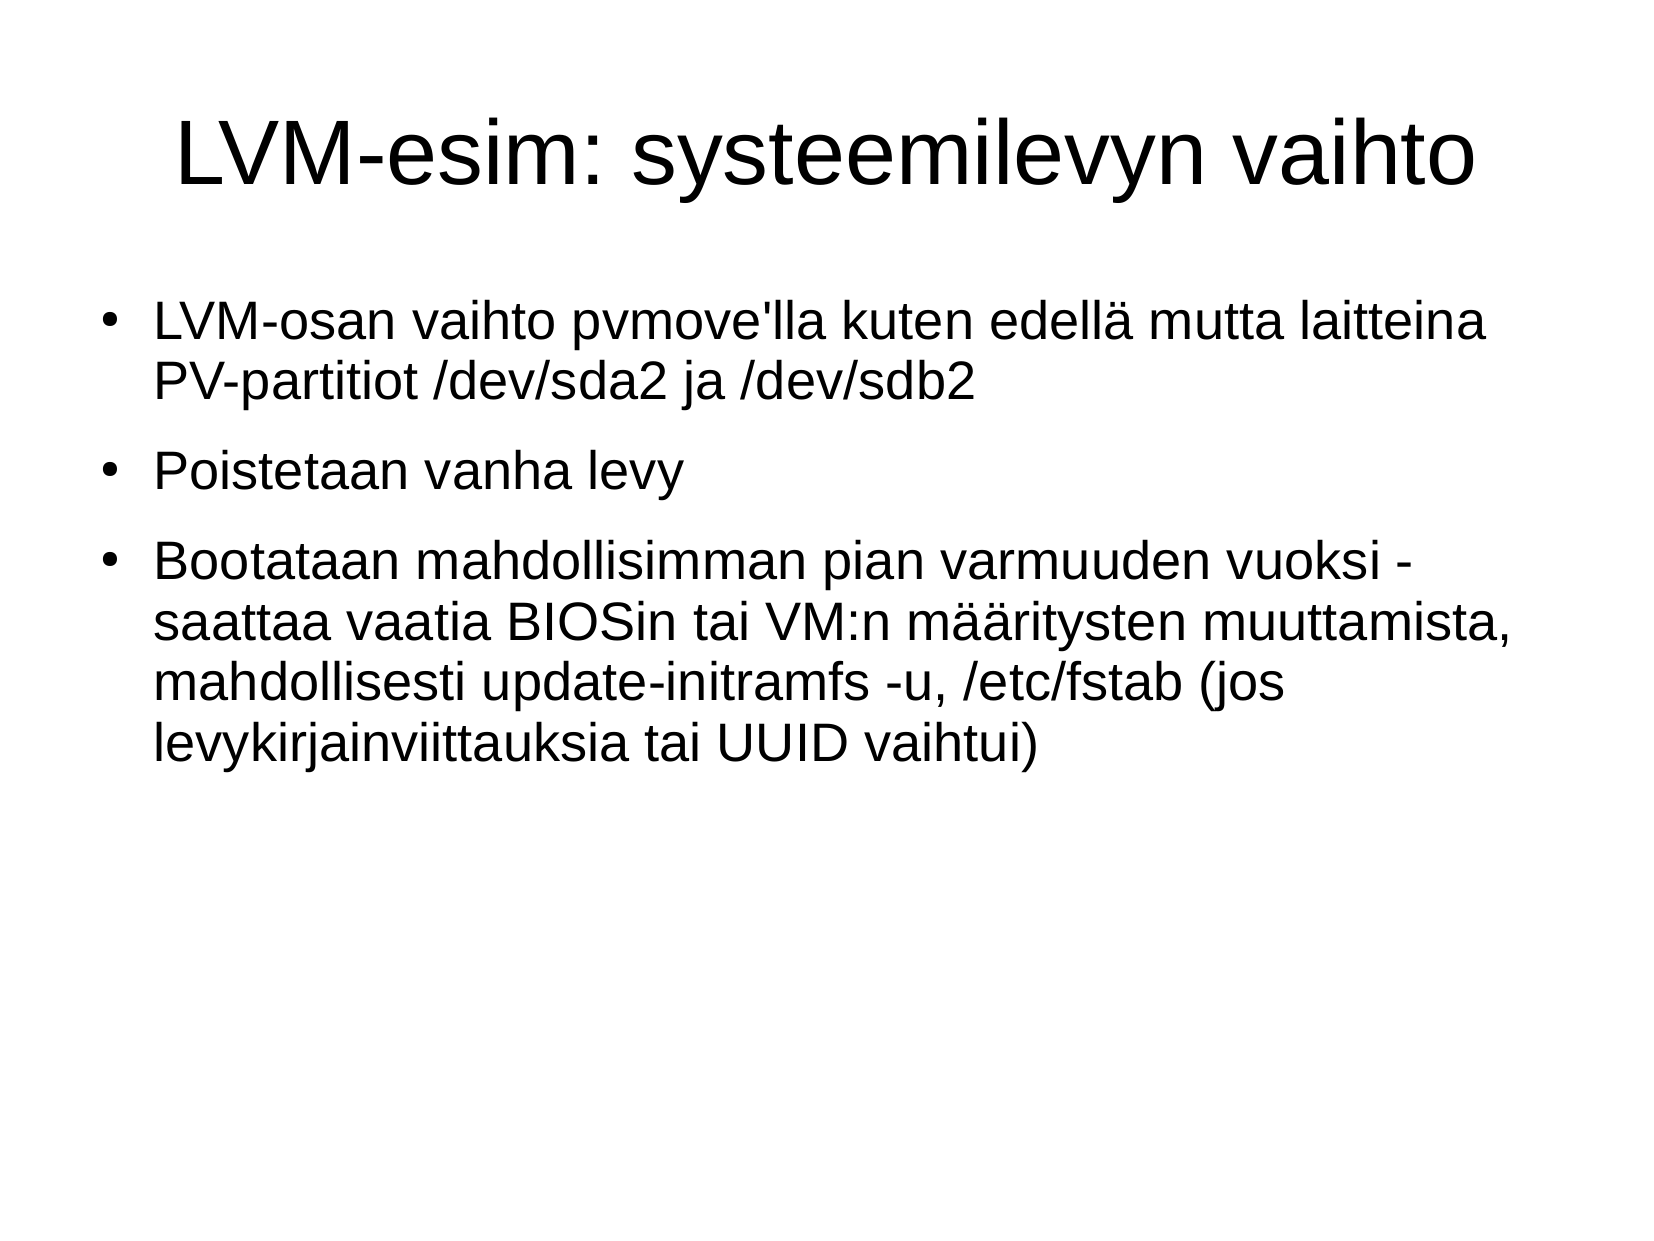

# LVM-esim: systeemilevyn vaihto
LVM-osan vaihto pvmove'lla kuten edellä mutta laitteina PV-partitiot /dev/sda2 ja /dev/sdb2
Poistetaan vanha levy
Bootataan mahdollisimman pian varmuuden vuoksi - saattaa vaatia BIOSin tai VM:n määritysten muuttamista, mahdollisesti update-initramfs -u, /etc/fstab (jos levykirjainviittauksia tai UUID vaihtui)